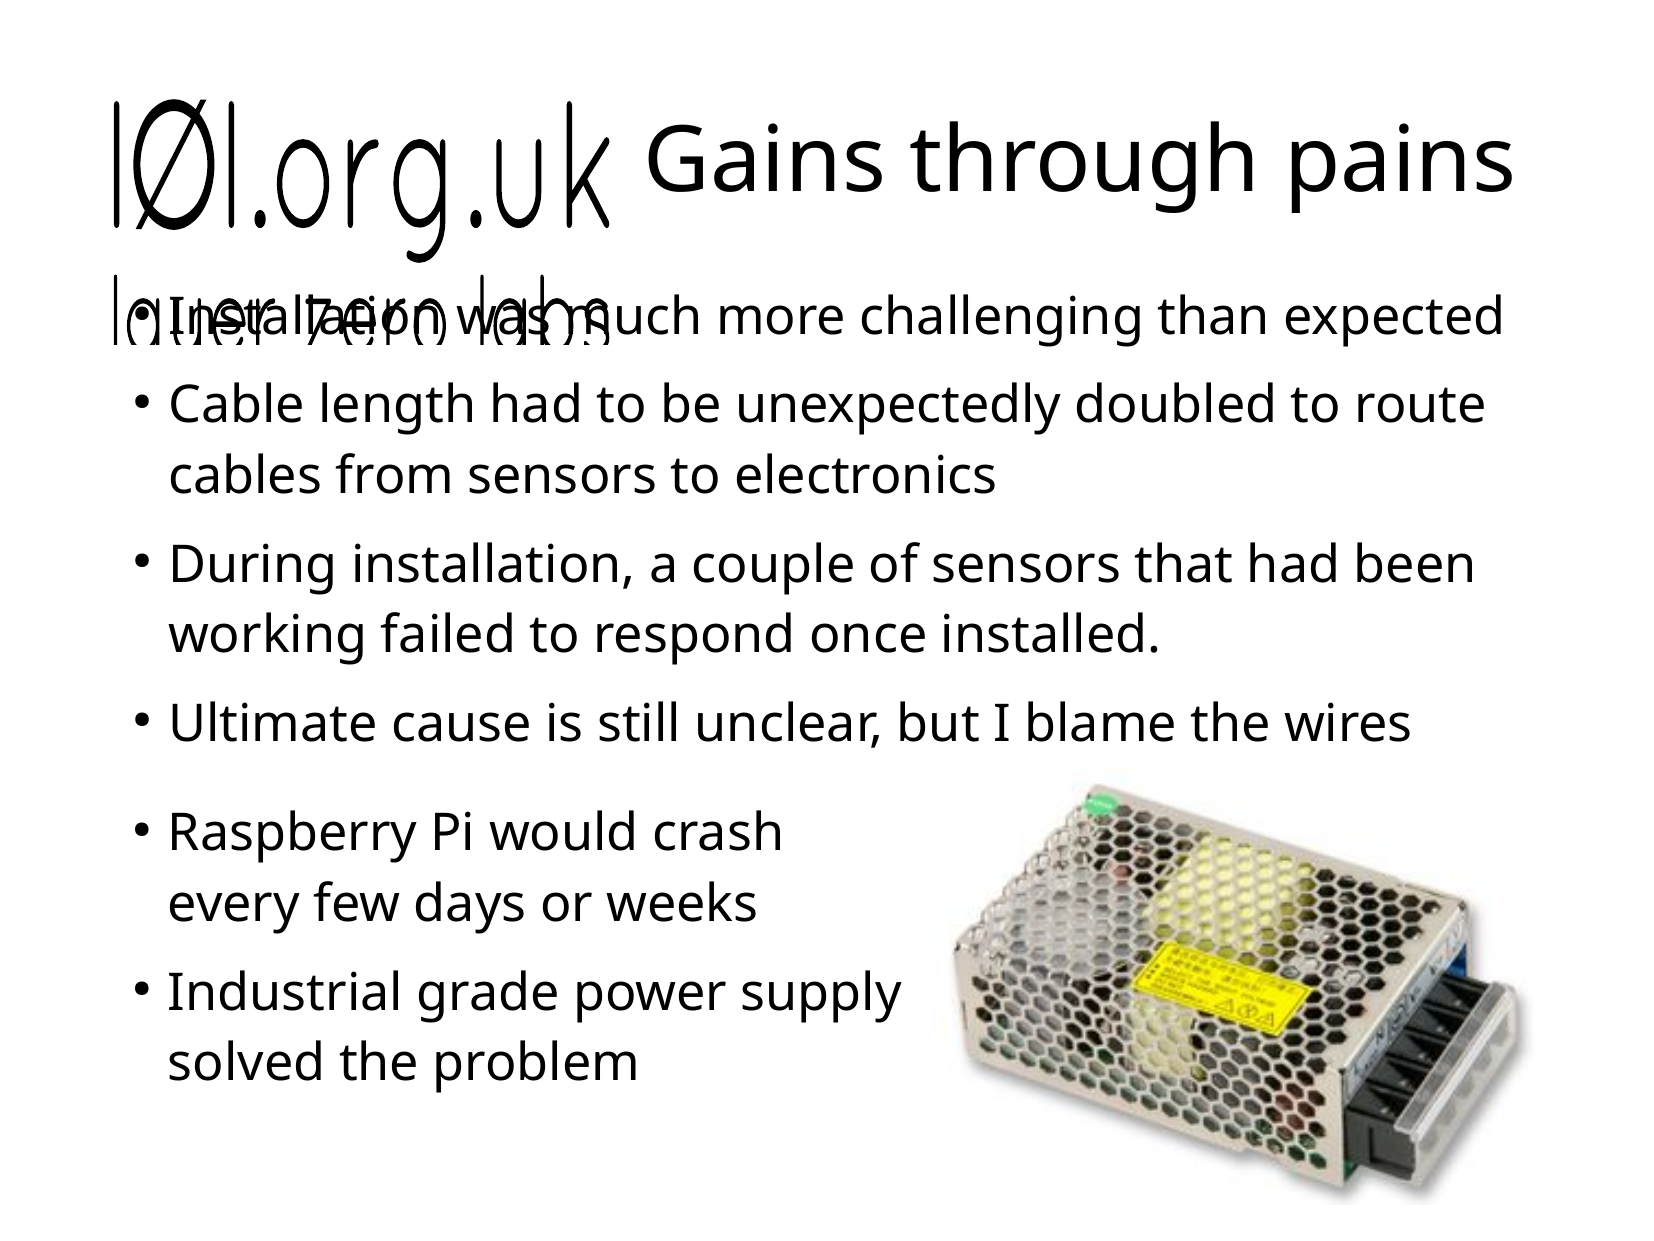

# Gains through pains
Installation was much more challenging than expected
Cable length had to be unexpectedly doubled to route cables from sensors to electronics
During installation, a couple of sensors that had been working failed to respond once installed.
Ultimate cause is still unclear, but I blame the wires
Raspberry Pi would crash every few days or weeks
Industrial grade power supply solved the problem